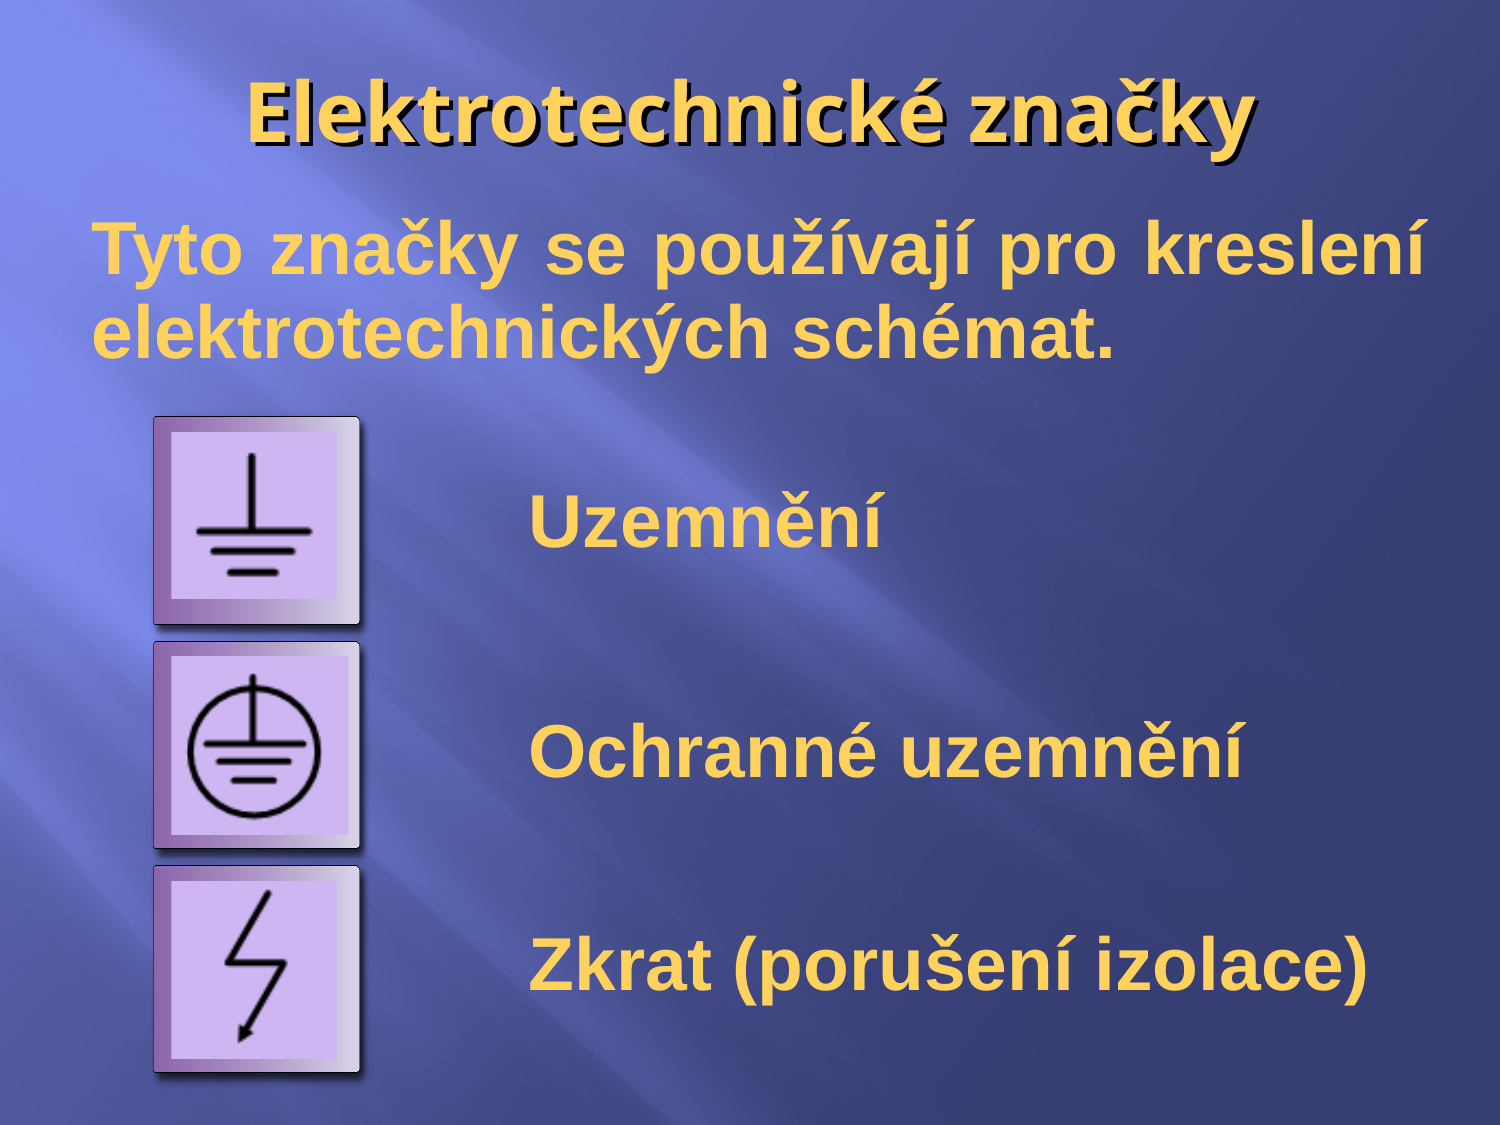

# Elektrotechnické značky
Tyto značky se používají pro kreslení elektrotechnických schémat.
Uzemnění
Ochranné uzemnění
Zkrat (porušení izolace)